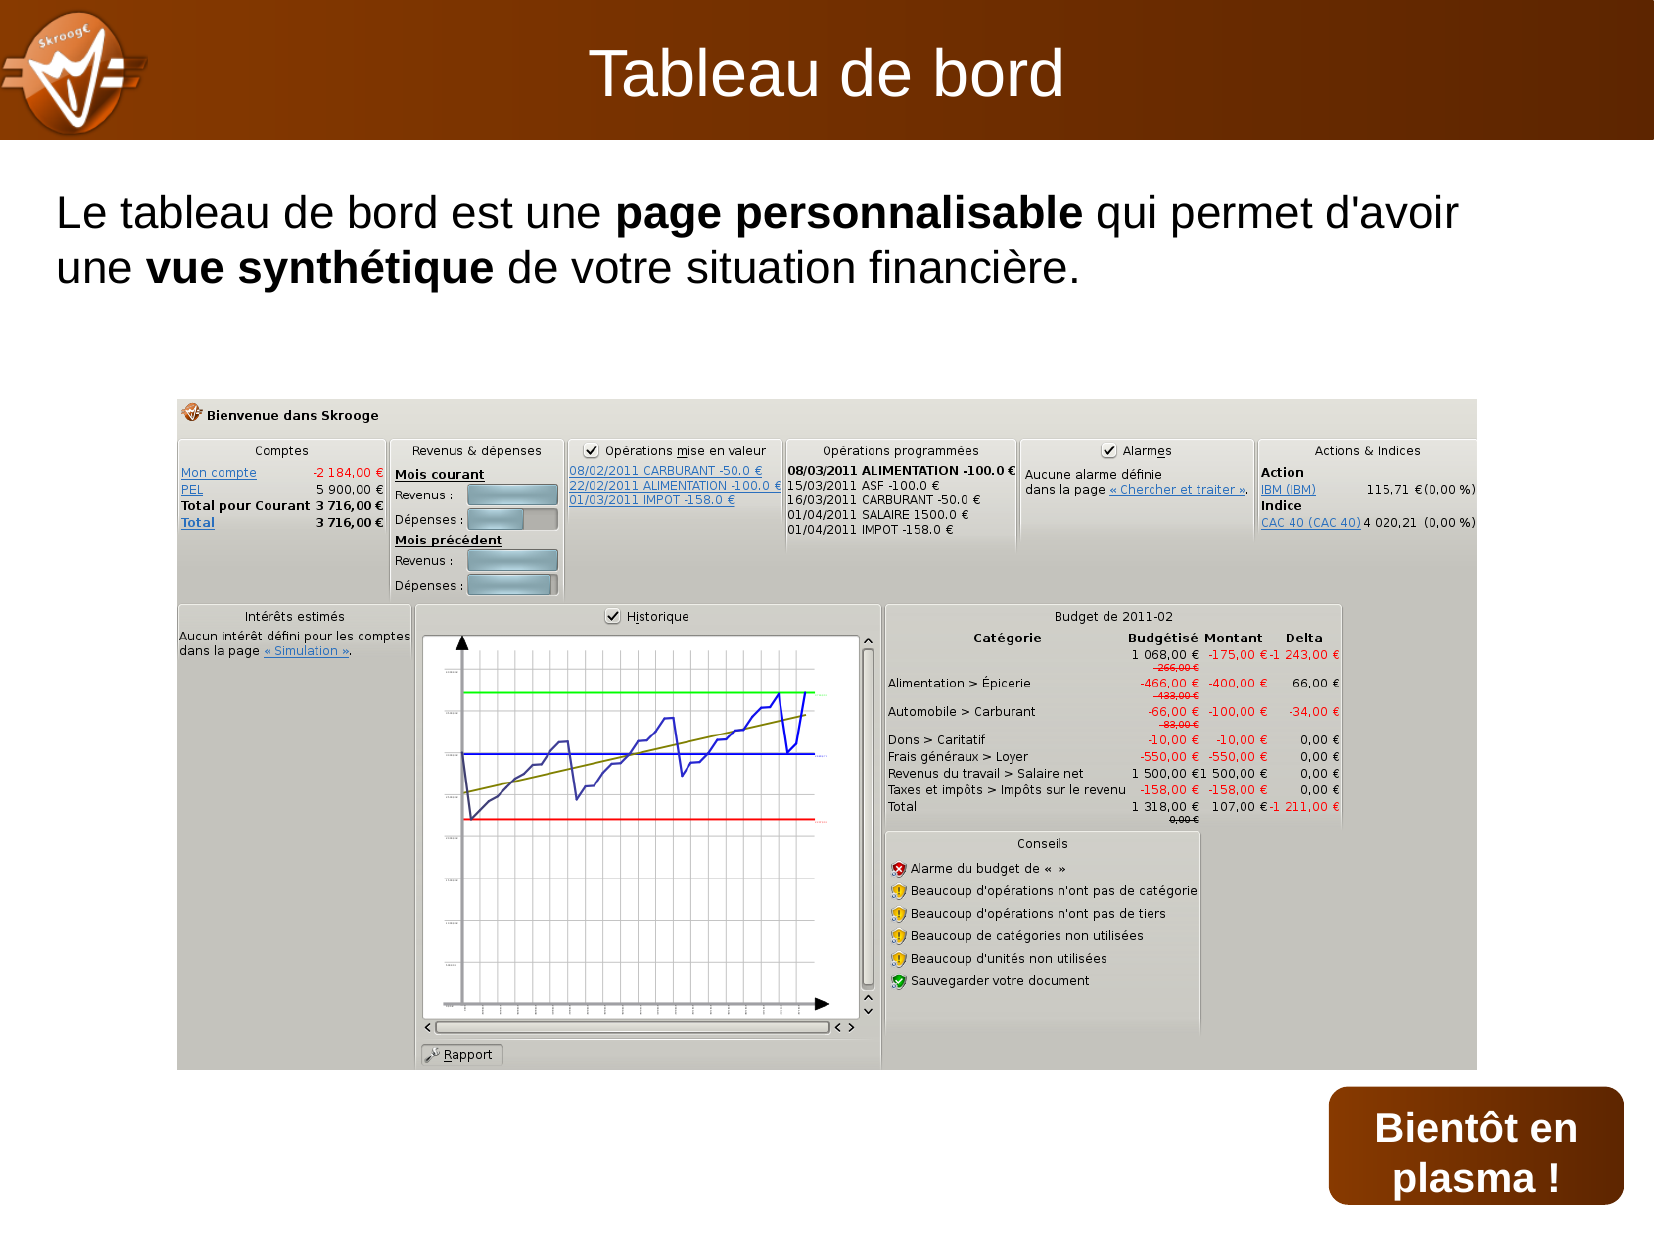

# Tableau de bord
Le tableau de bord est une page personnalisable qui permet d'avoir une vue synthétique de votre situation financière.
Bientôt en plasma !